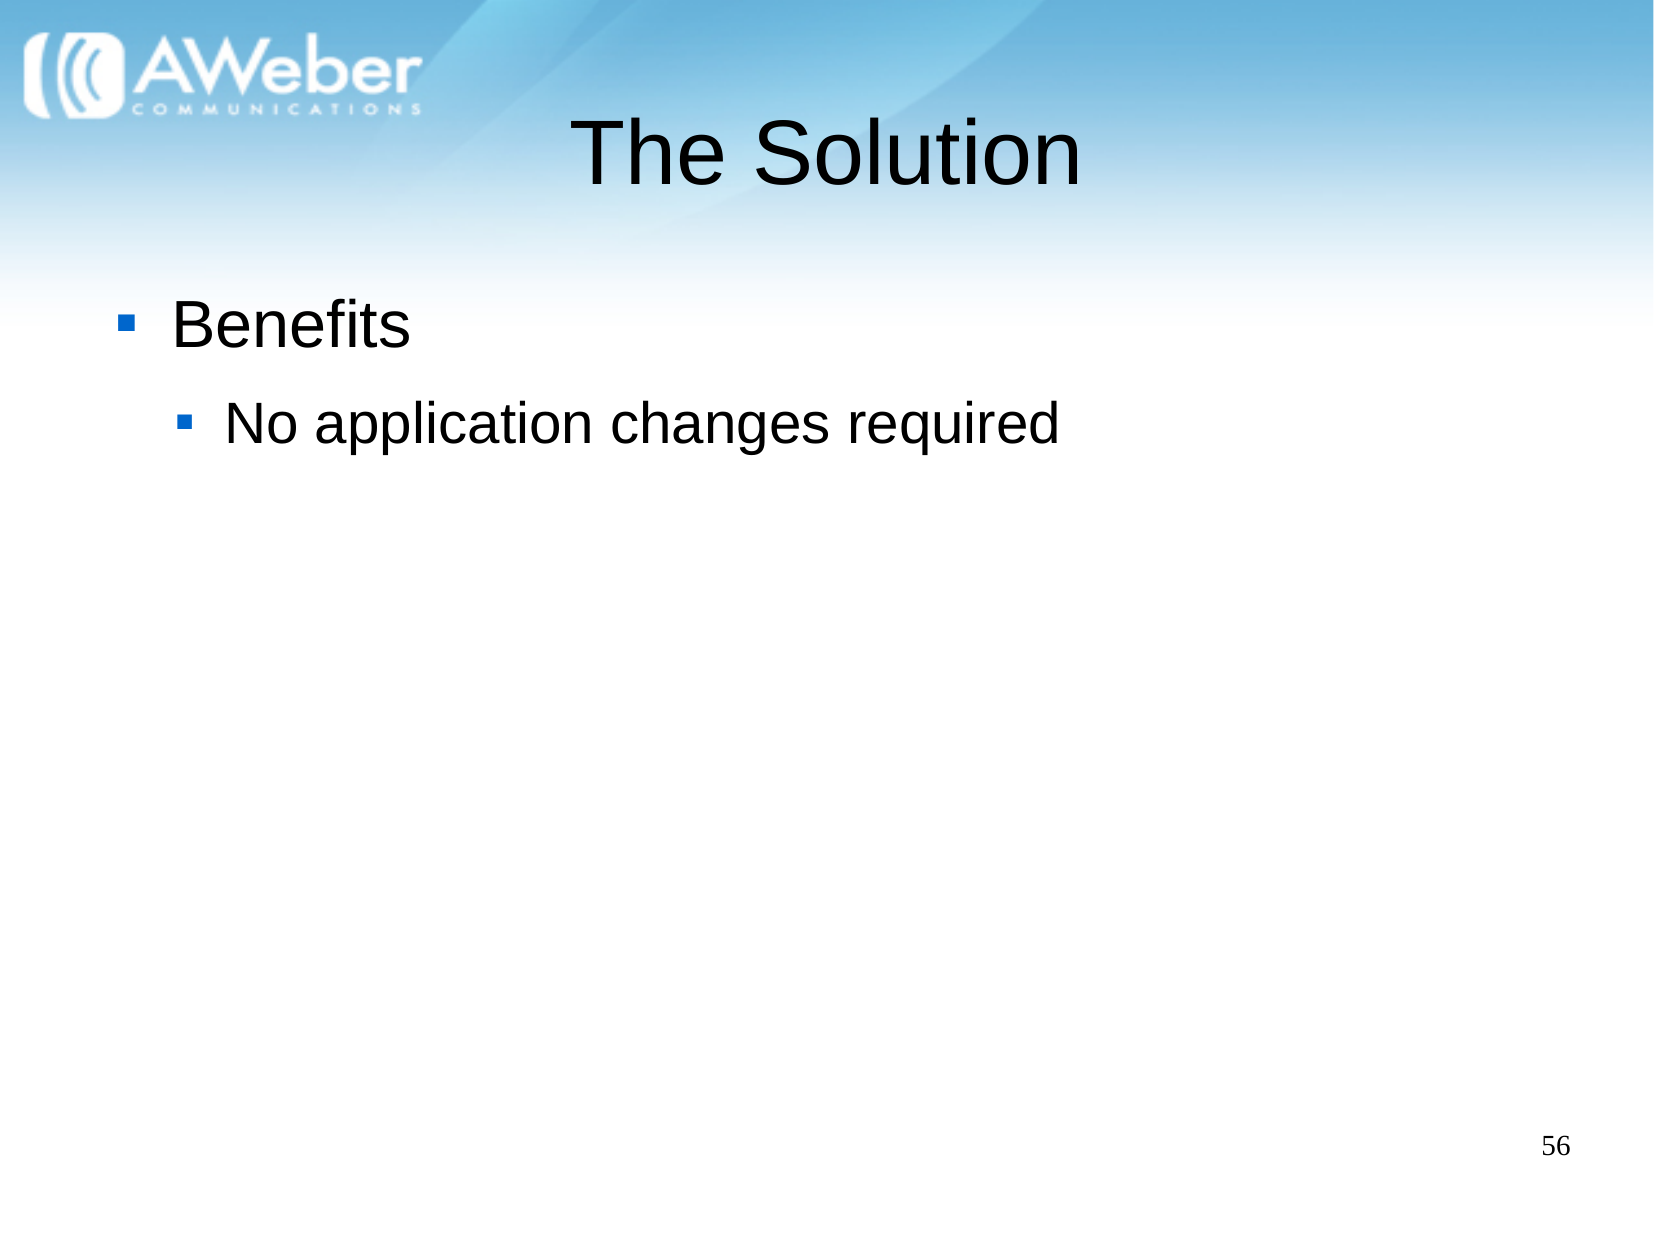

# The Solution
Benefits
No application changes required
56